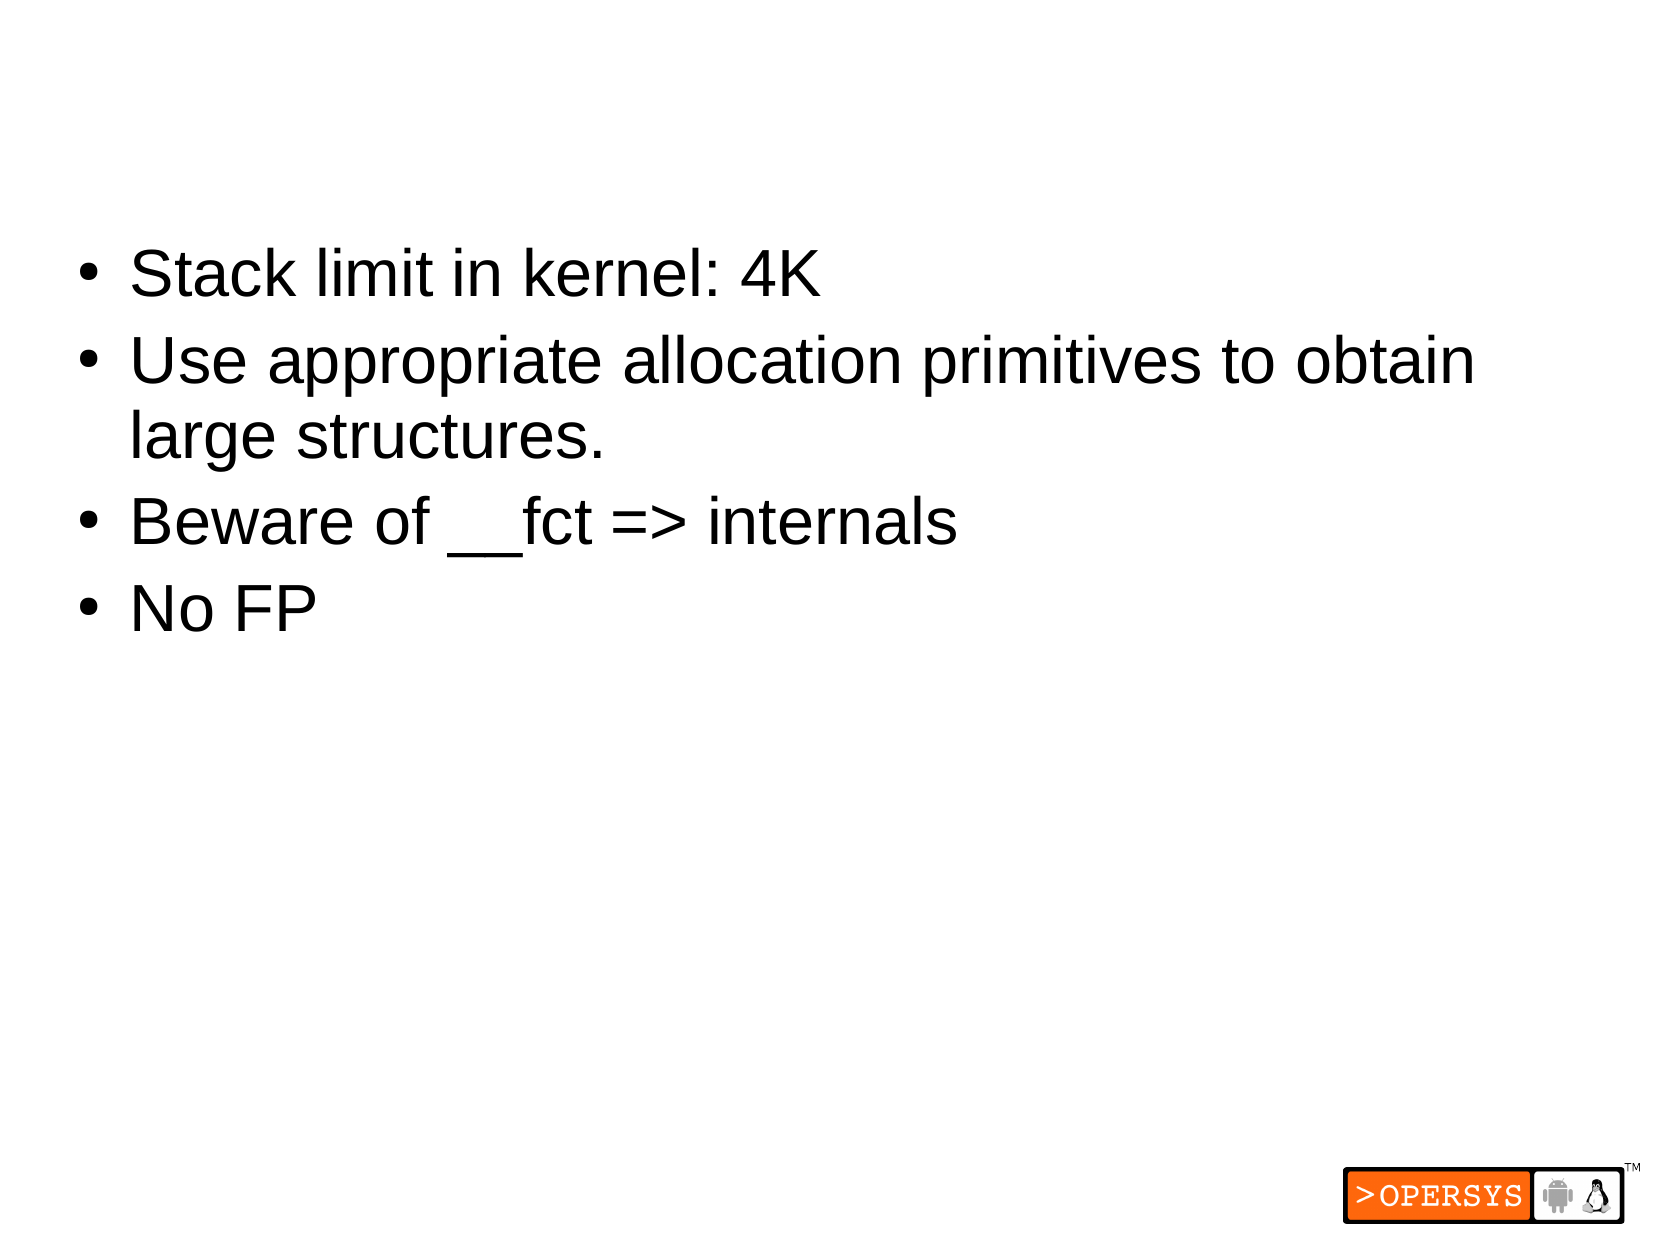

# Stack limit in kernel: 4K
Use appropriate allocation primitives to obtain large structures.
Beware of __fct => internals
No FP